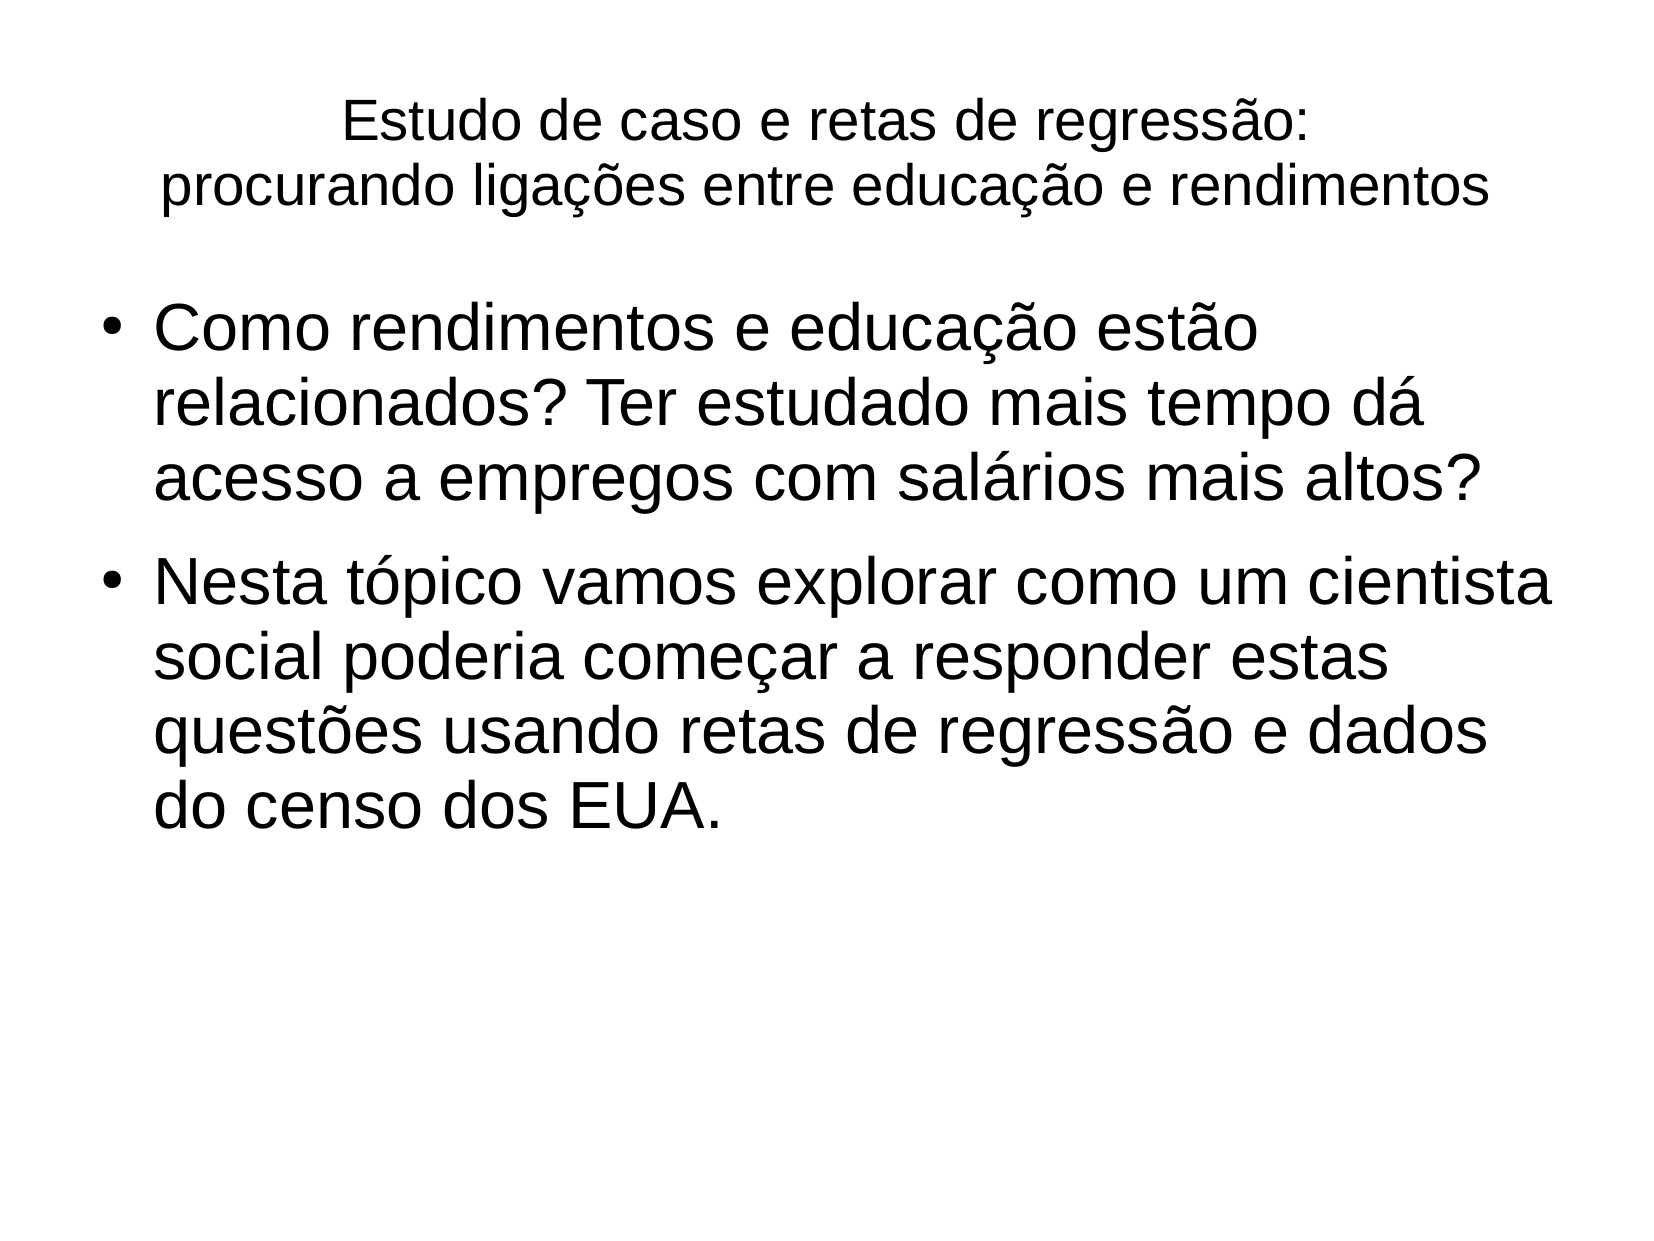

# Estudo de caso e retas de regressão: procurando ligações entre educação e rendimentos
Como rendimentos e educação estão relacionados? Ter estudado mais tempo dá acesso a empregos com salários mais altos?
Nesta tópico vamos explorar como um cientista social poderia começar a responder estas questões usando retas de regressão e dados do censo dos EUA.